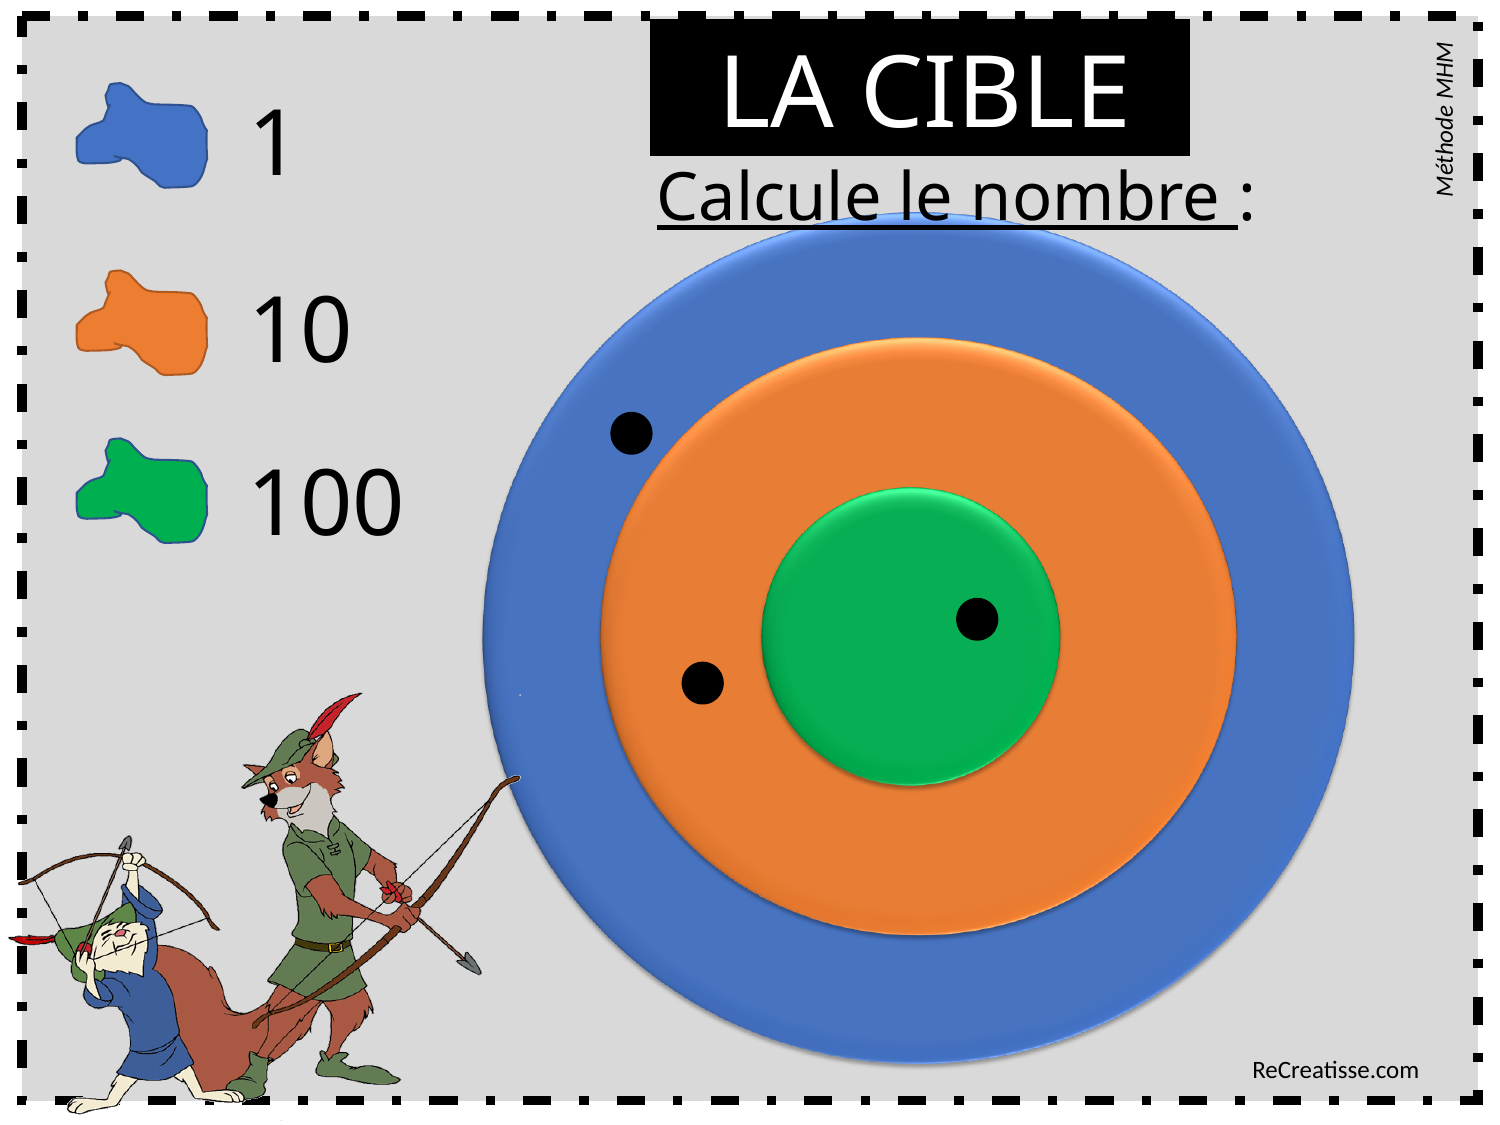

LA CIBLE
1
Méthode MHM
Calcule le nombre :
10
100
ReCreatisse.com